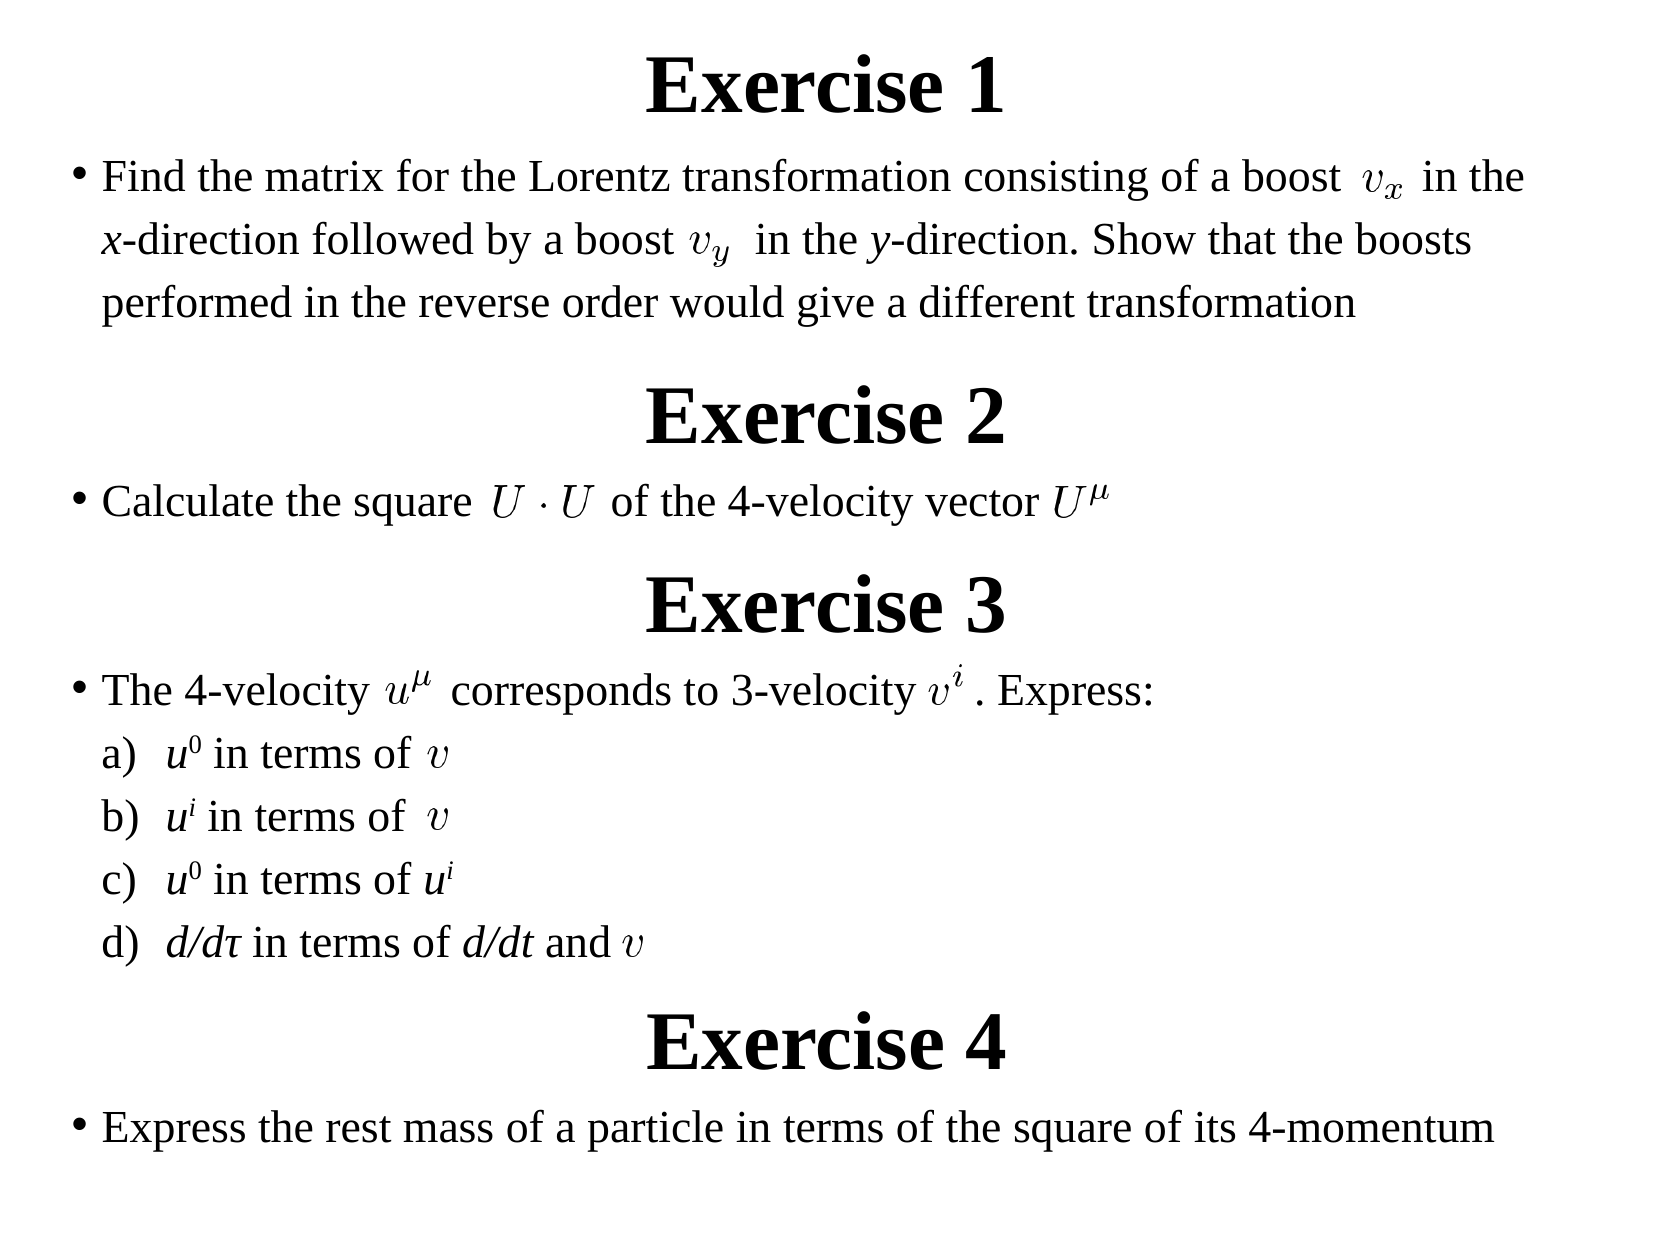

Exercise 1
Find the matrix for the Lorentz transformation consisting of a boost in the x-direction followed by a boost in the y-direction. Show that the boosts performed in the reverse order would give a different transformation
Exercise 2
# Calculate the square of the 4-velocity vector
Exercise 3
The 4-velocity corresponds to 3-velocity . Express:
 u0 in terms of
 ui in terms of
 u0 in terms of ui
 d/dτ in terms of d/dt and
Exercise 4
Express the rest mass of a particle in terms of the square of its 4-momentum